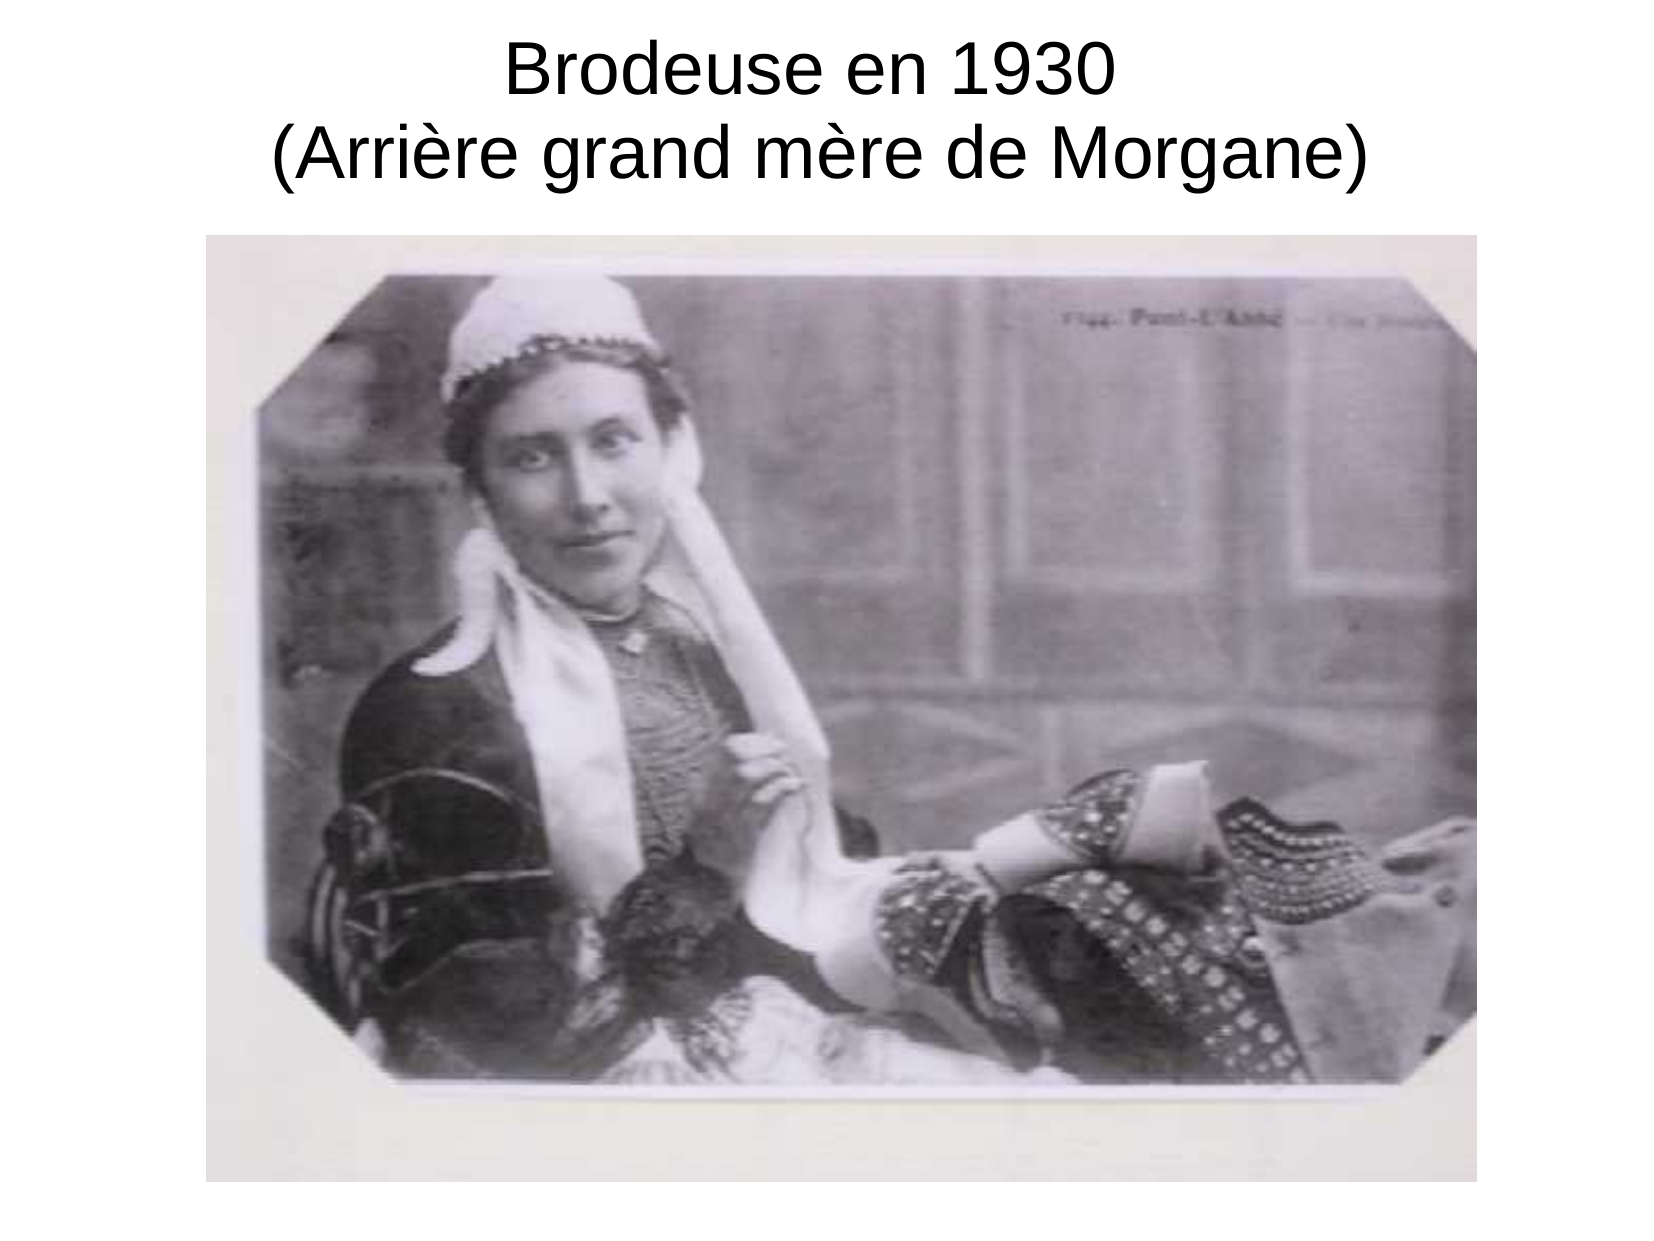

# Brodeuse en 1930 (Arrière grand mère de Morgane)